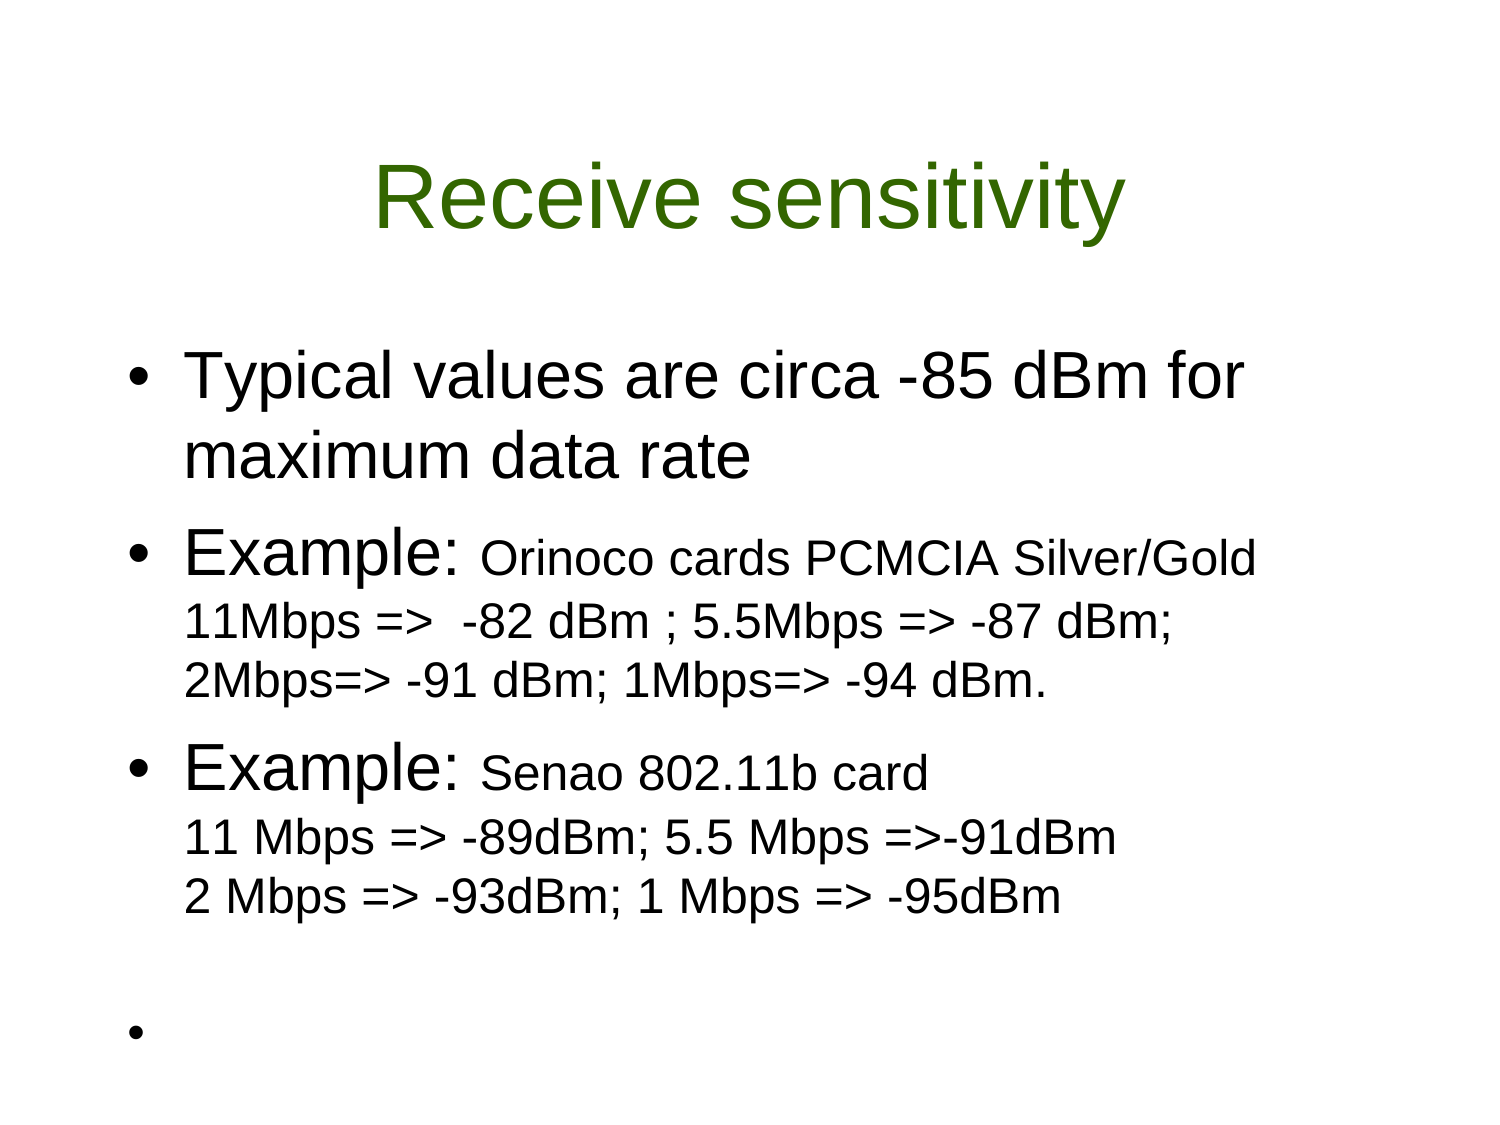

# Receive sensitivity
Typical values are circa -85 dBm for maximum data rate
Example: Orinoco cards PCMCIA Silver/Gold 11Mbps => -82 dBm ; 5.5Mbps => -87 dBm; 2Mbps=> -91 dBm; 1Mbps=> -94 dBm.
Example: Senao 802.11b card
11 Mbps => -89dBm; 5.5 Mbps =>-91dBm
2 Mbps => -93dBm; 1 Mbps => -95dBm